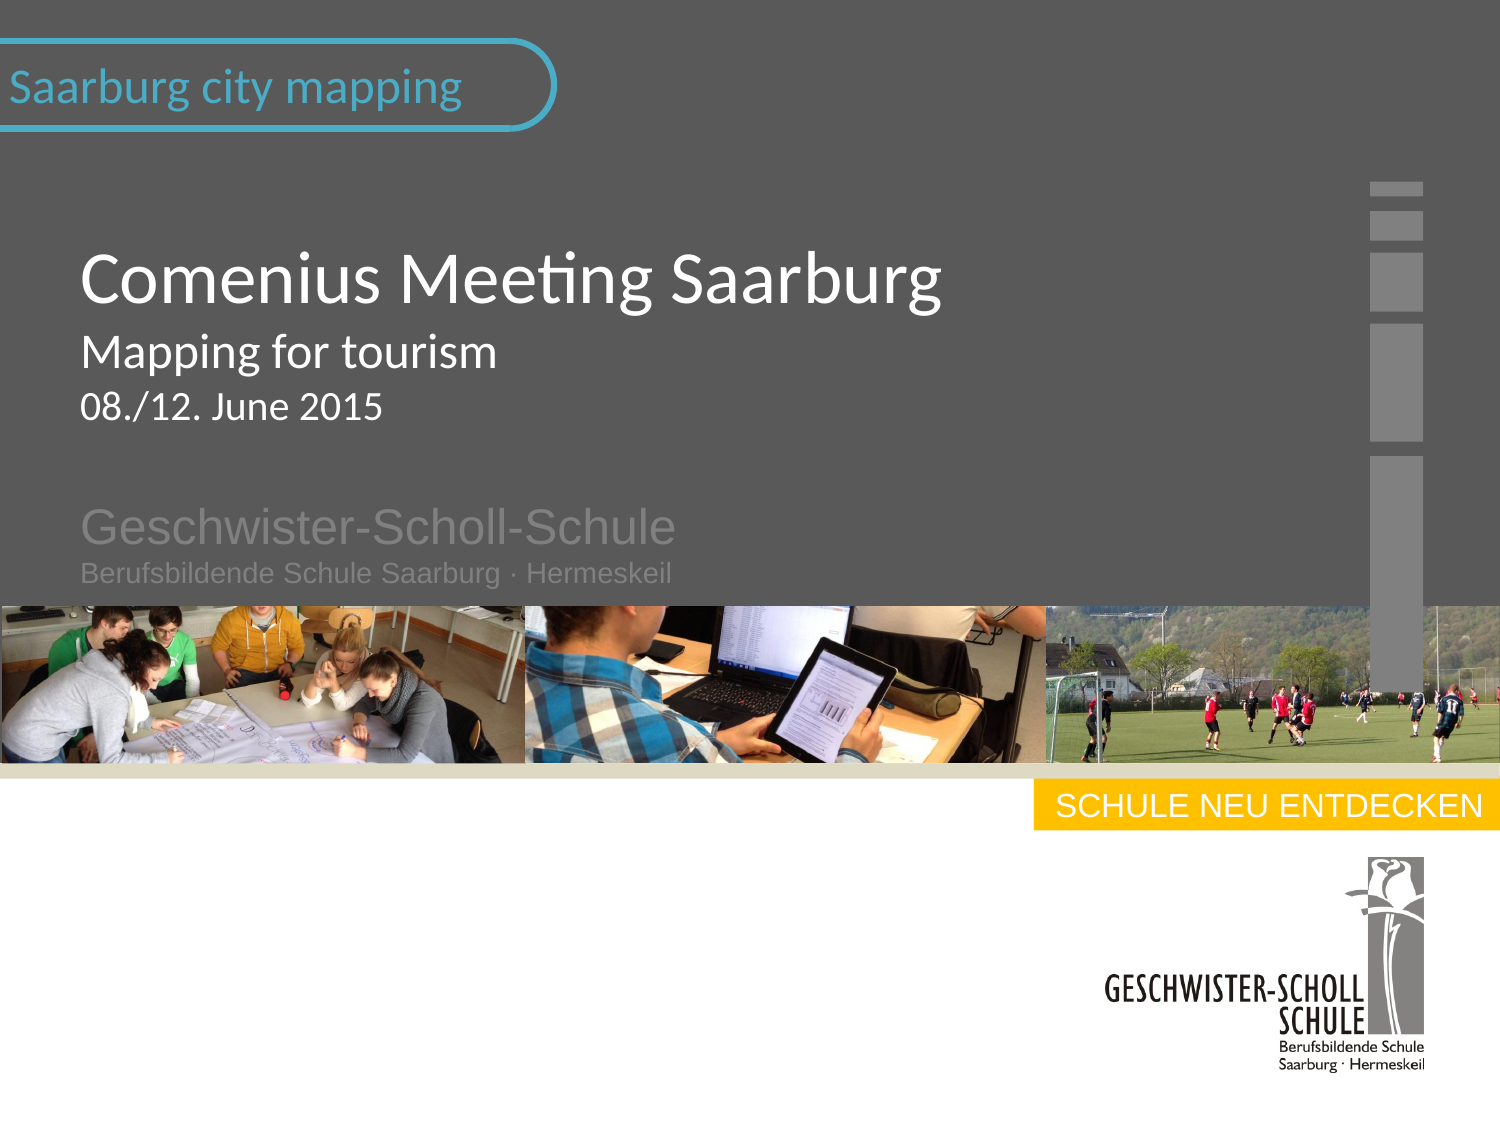

# Comenius Meeting Saarburg Mapping for tourism 08./12. June 2015